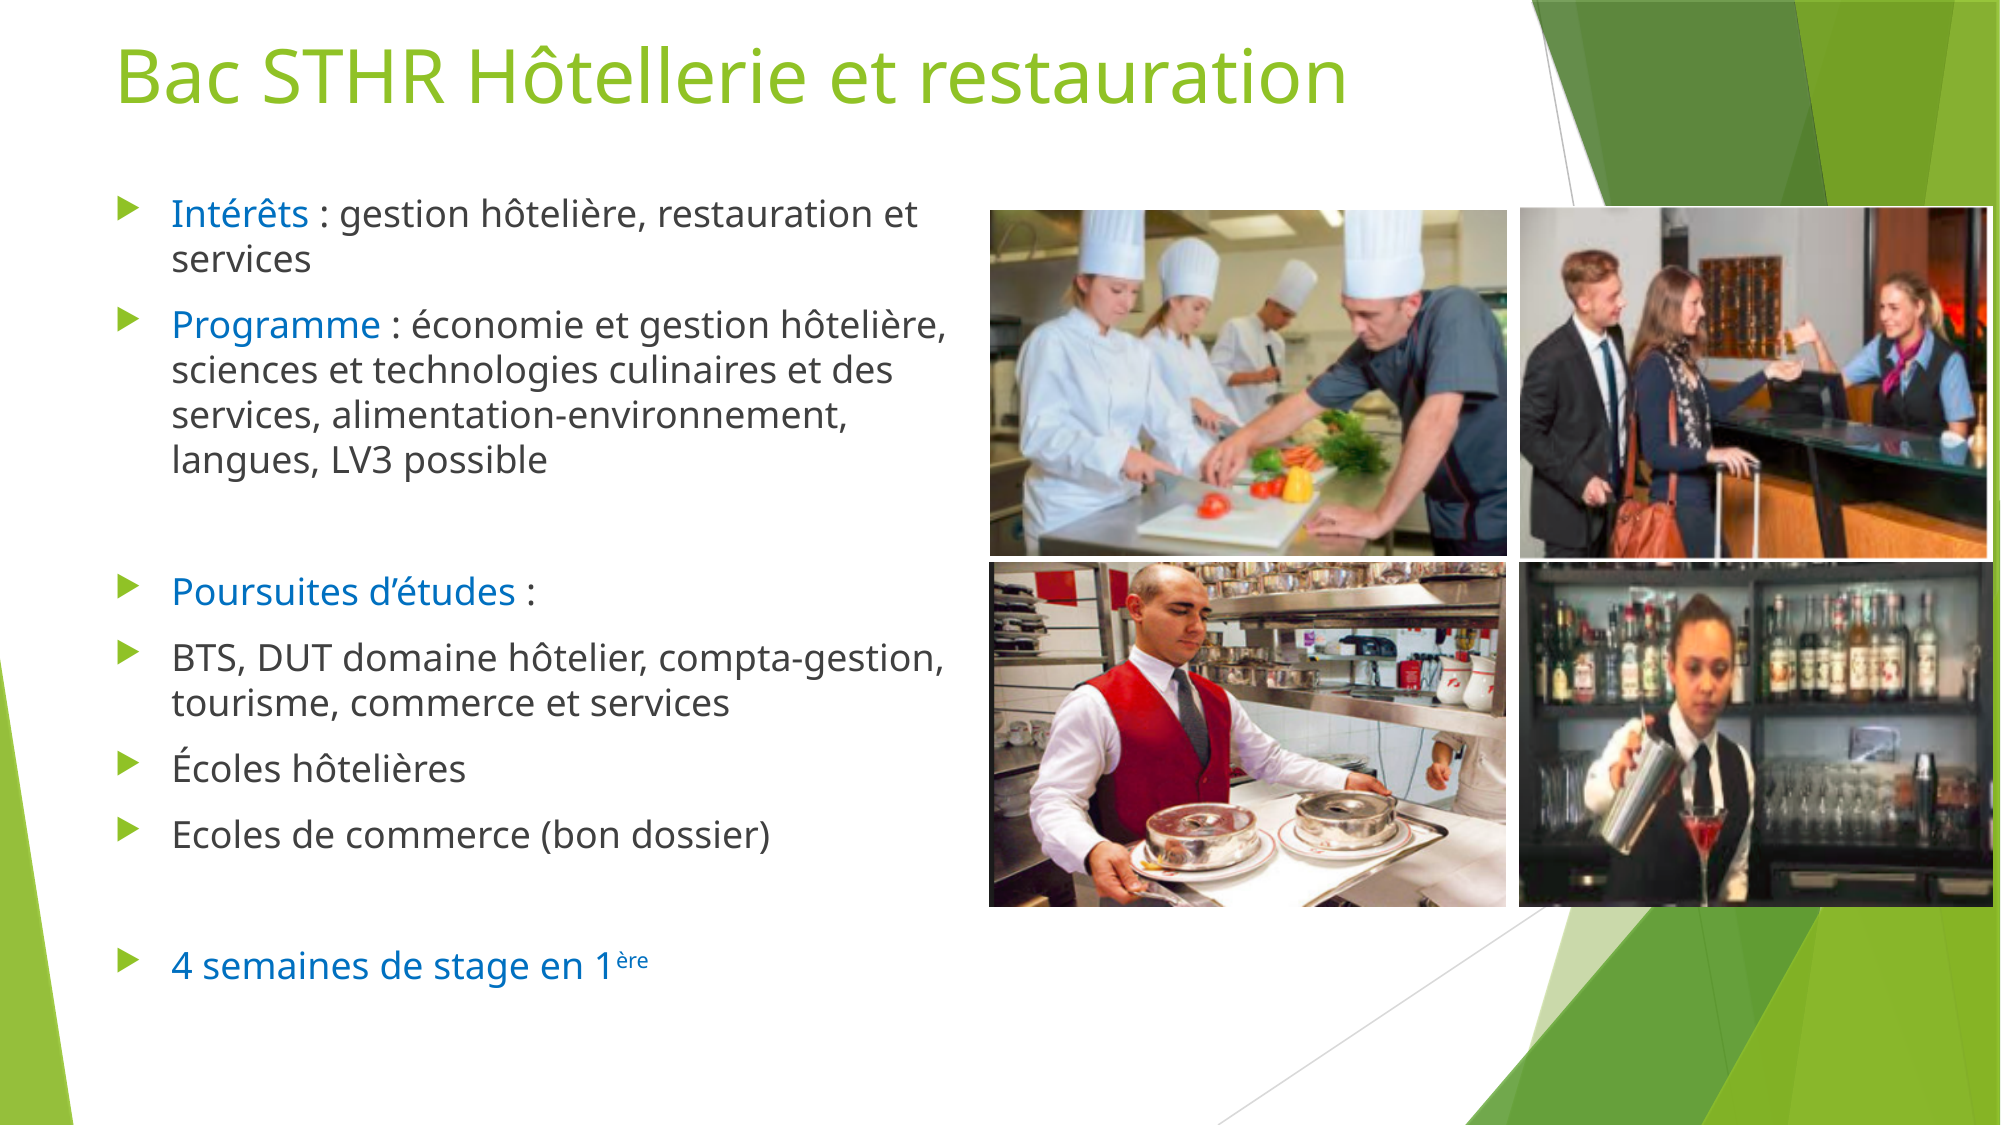

# Bac STHR Hôtellerie et restauration
Intérêts : gestion hôtelière, restauration et services
Programme : économie et gestion hôtelière, sciences et technologies culinaires et des services, alimentation-environnement, langues, LV3 possible
Poursuites d’études :
BTS, DUT domaine hôtelier, compta-gestion, tourisme, commerce et services
Écoles hôtelières
Ecoles de commerce (bon dossier)
4 semaines de stage en 1ère